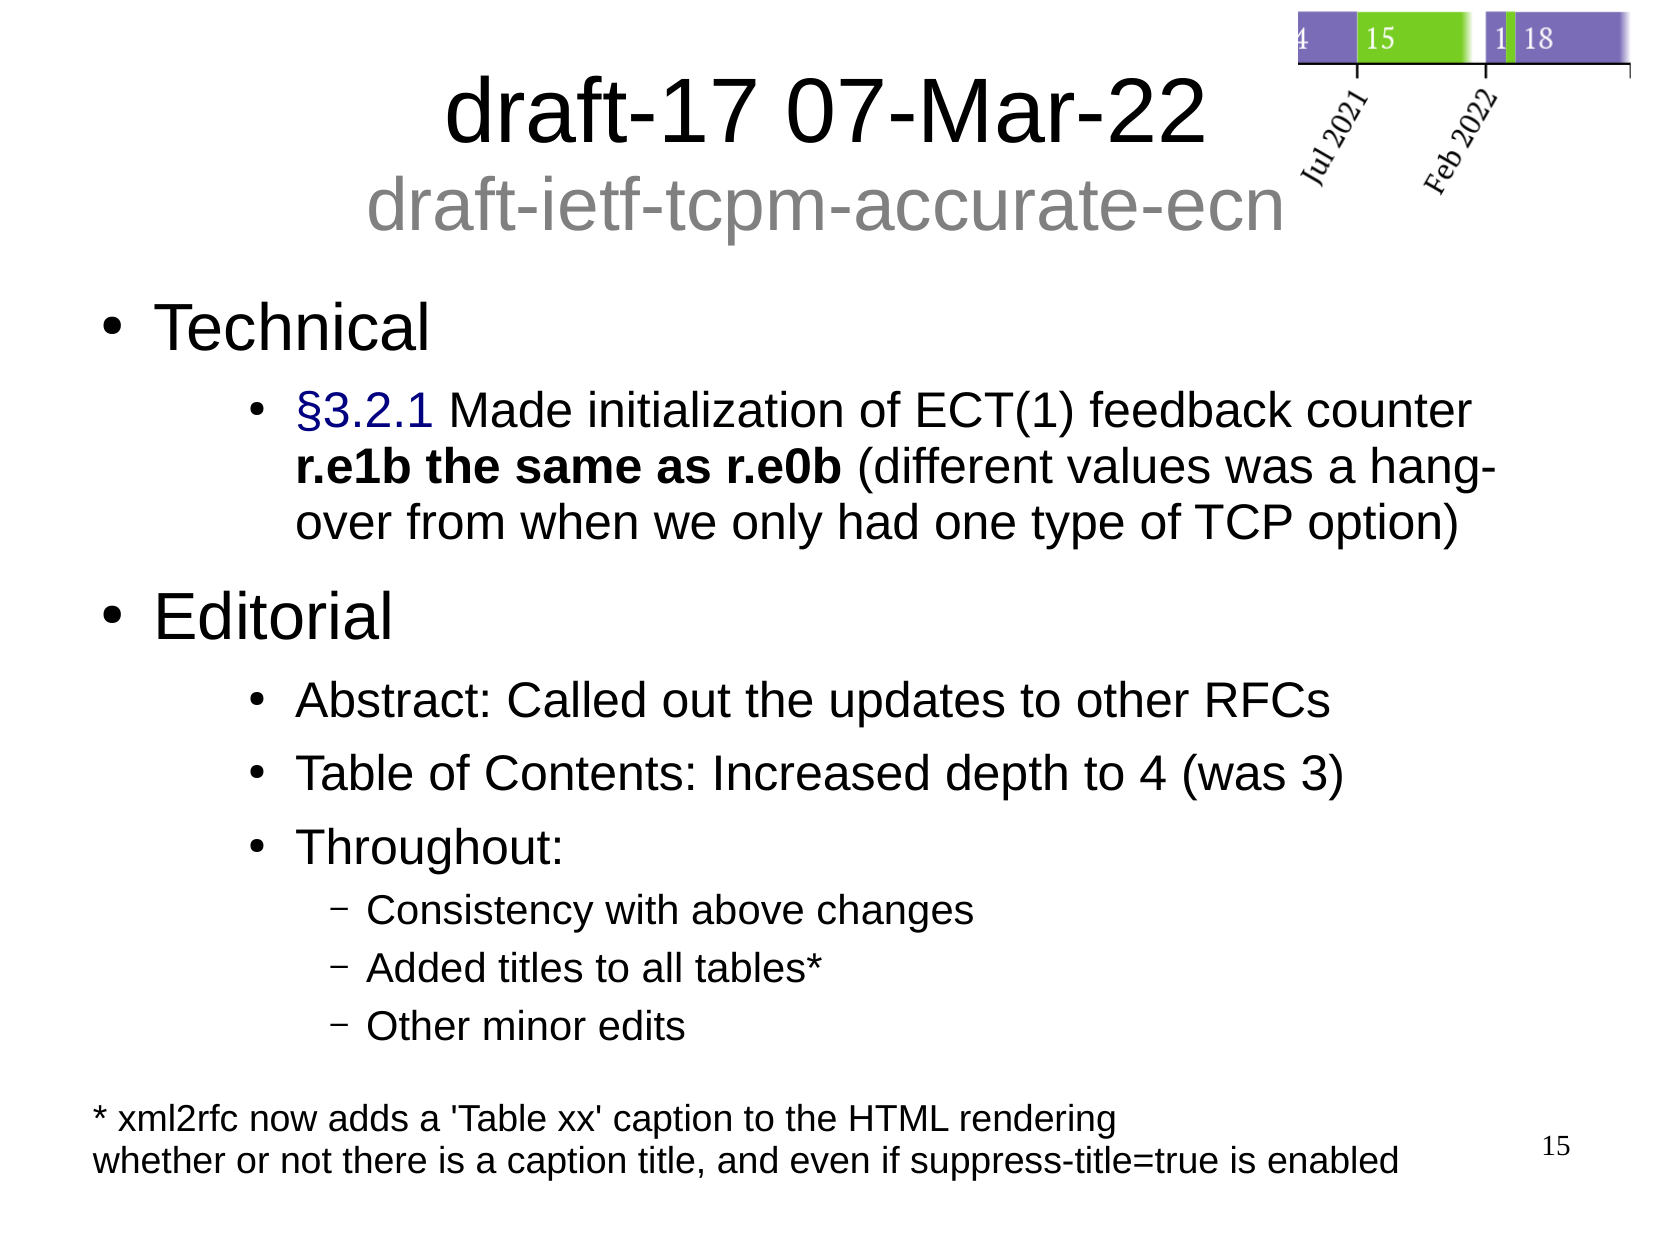

# draft-17 07-Mar-22 draft-ietf-tcpm-accurate-ecn
Technical
§3.2.1 Made initialization of ECT(1) feedback counter r.e1b the same as r.e0b (different values was a hang-over from when we only had one type of TCP option)
Editorial
Abstract: Called out the updates to other RFCs
Table of Contents: Increased depth to 4 (was 3)
Throughout:
Consistency with above changes
Added titles to all tables*
Other minor edits
* xml2rfc now adds a 'Table xx' caption to the HTML rendering
whether or not there is a caption title, and even if suppress-title=true is enabled
15